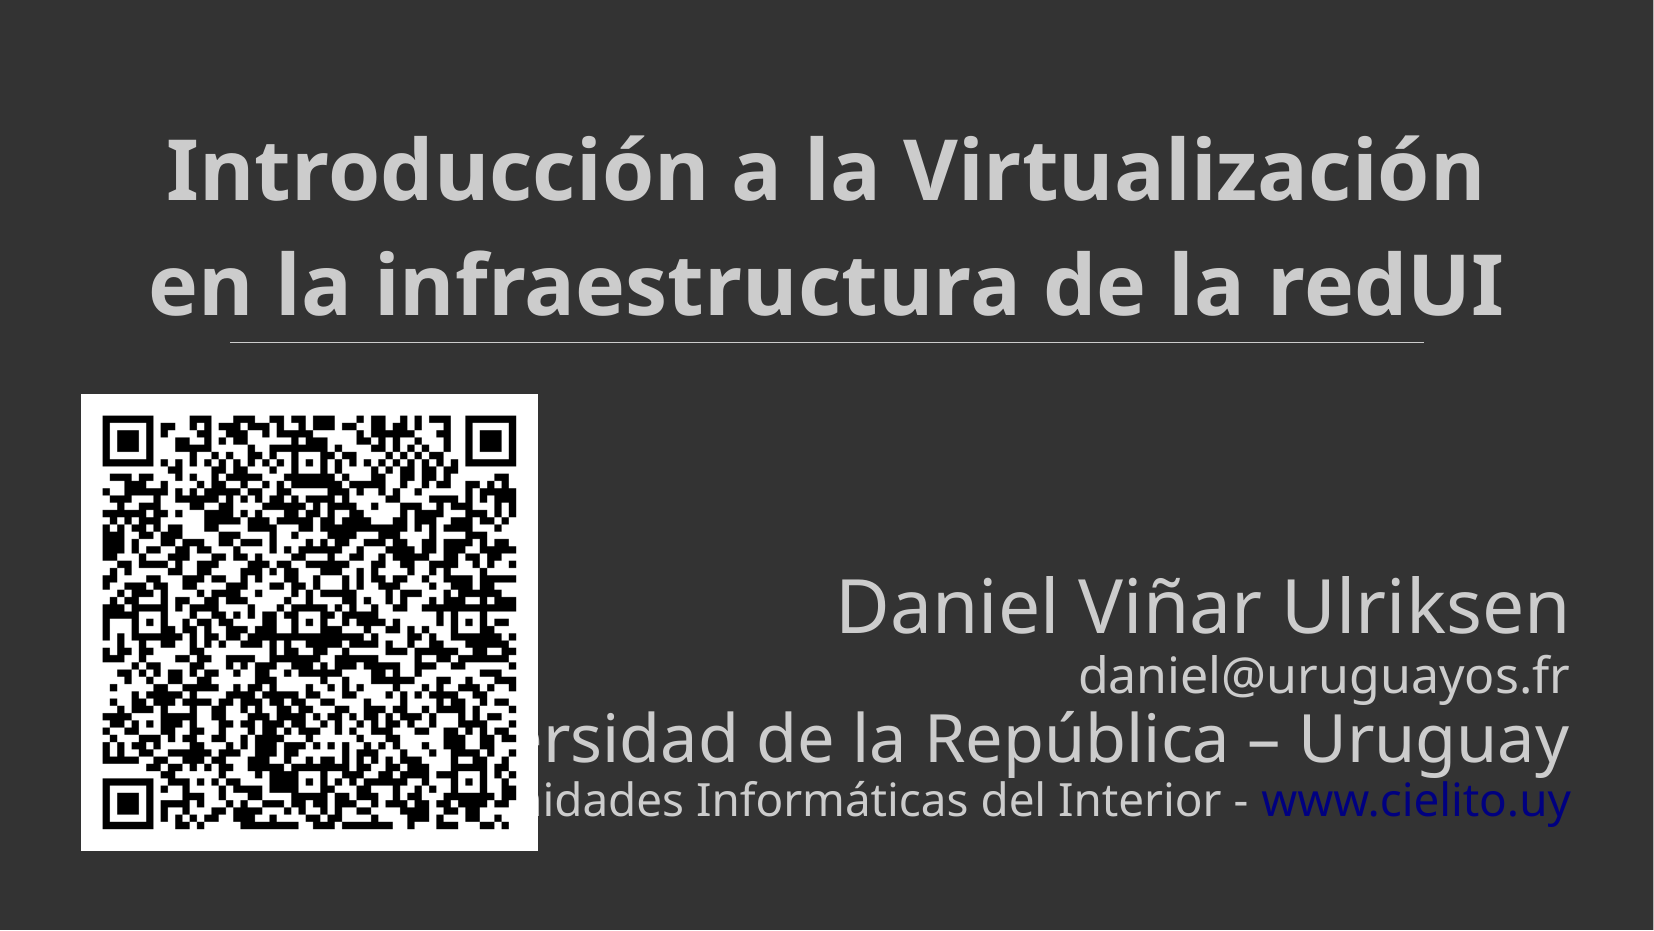

# Introducción a la Virtualización en la infraestructura de la redUI
Daniel Viñar Ulriksen
daniel@uruguayos.fr
Universidad de la República – Uruguay
Red de Unidades Informáticas del Interior - www.cielito.uy